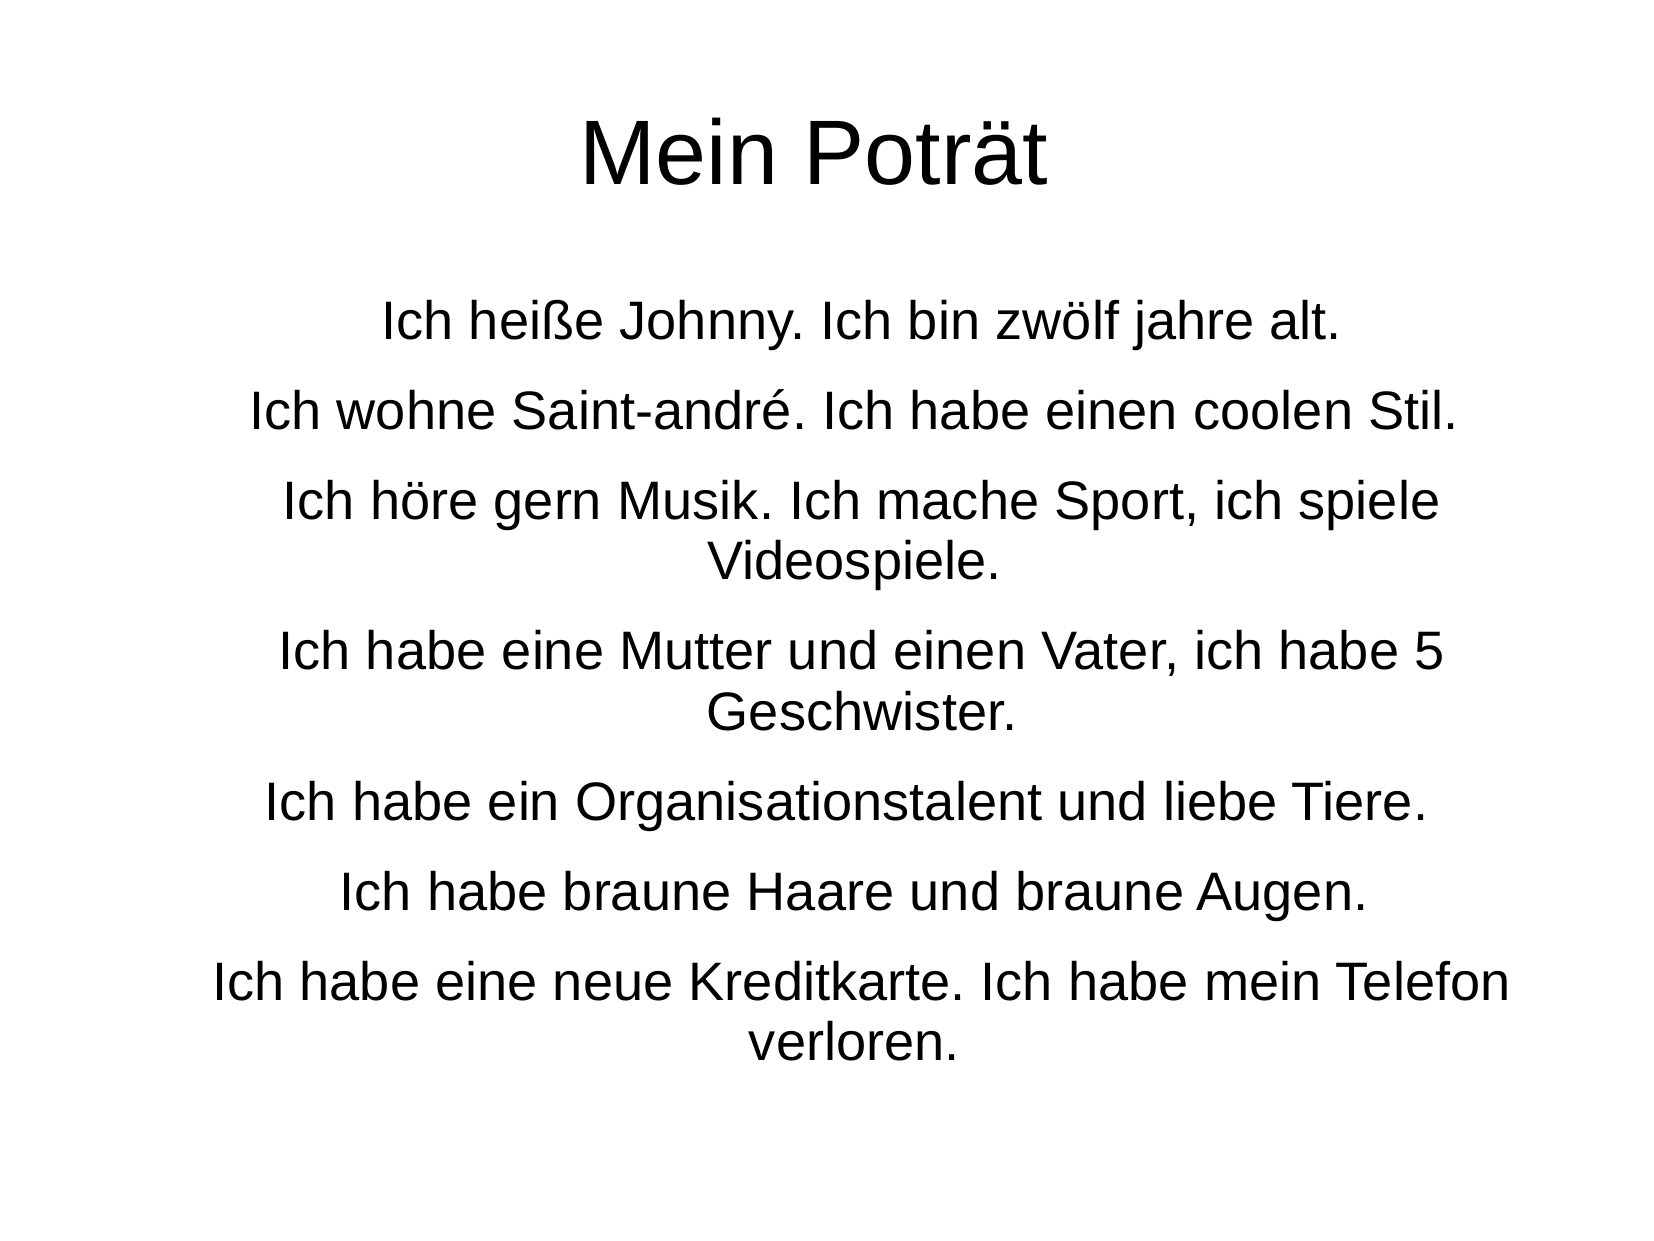

# Mein Poträt
Ich heiße Johnny. Ich bin zwölf jahre alt.
Ich wohne Saint-andré. Ich habe einen coolen Stil.
Ich höre gern Musik. Ich mache Sport, ich spiele Videospiele.
Ich habe eine Mutter und einen Vater, ich habe 5 Geschwister.
Ich habe ein Organisationstalent und liebe Tiere.
Ich habe braune Haare und braune Augen.
Ich habe eine neue Kreditkarte. Ich habe mein Telefon verloren.